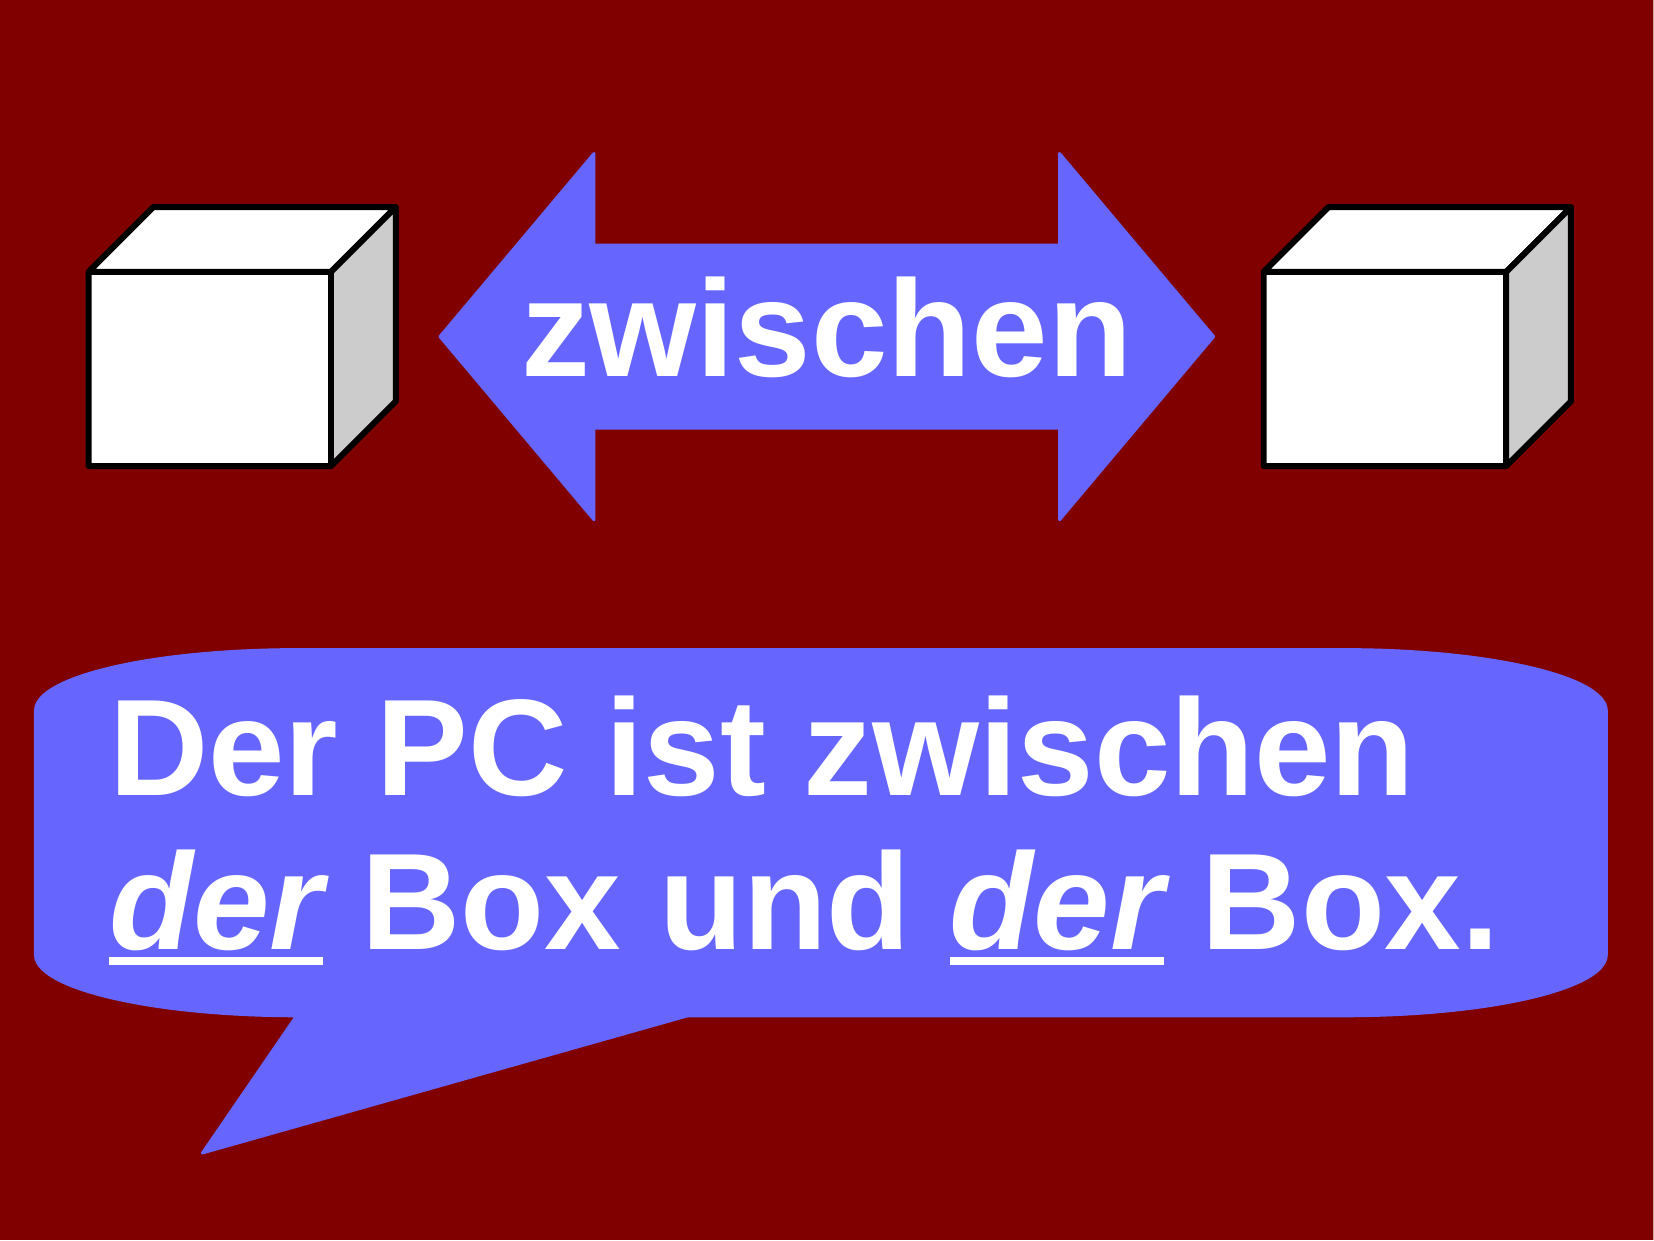

zwischen
Der PC ist zwischen der Box und der Box.